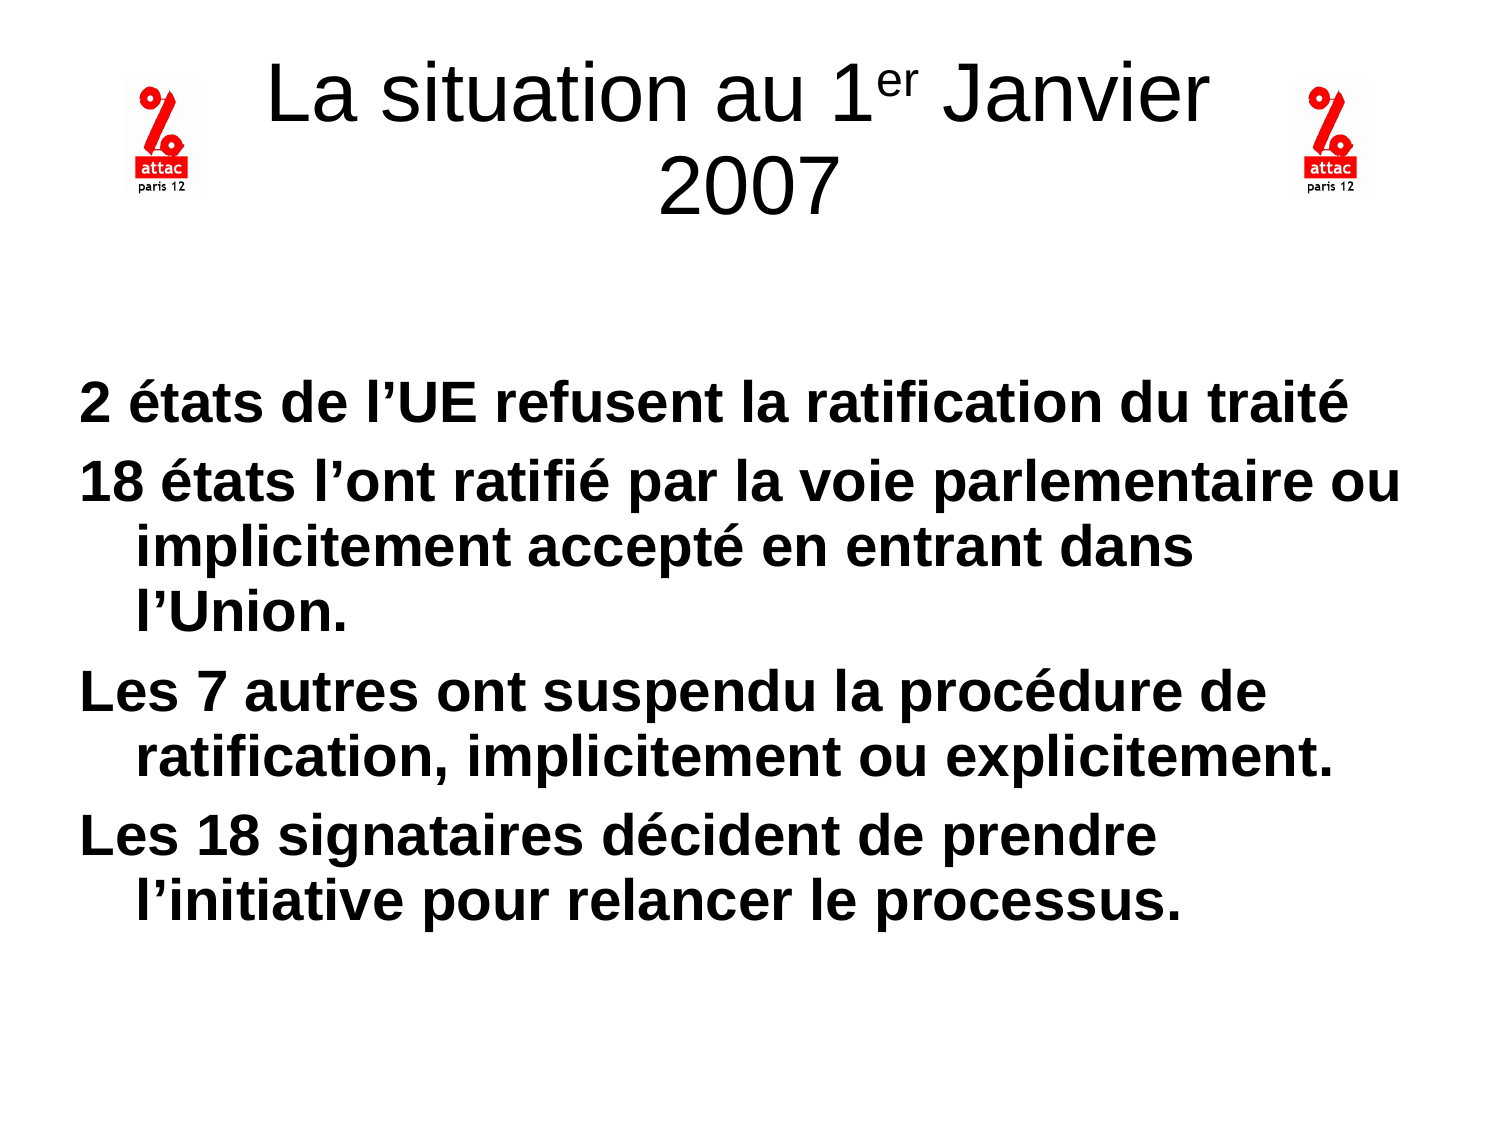

# La situation au 1er Janvier 2007
2 états de l’UE refusent la ratification du traité
18 états l’ont ratifié par la voie parlementaire ou implicitement accepté en entrant dans l’Union.
Les 7 autres ont suspendu la procédure de ratification, implicitement ou explicitement.
Les 18 signataires décident de prendre l’initiative pour relancer le processus.